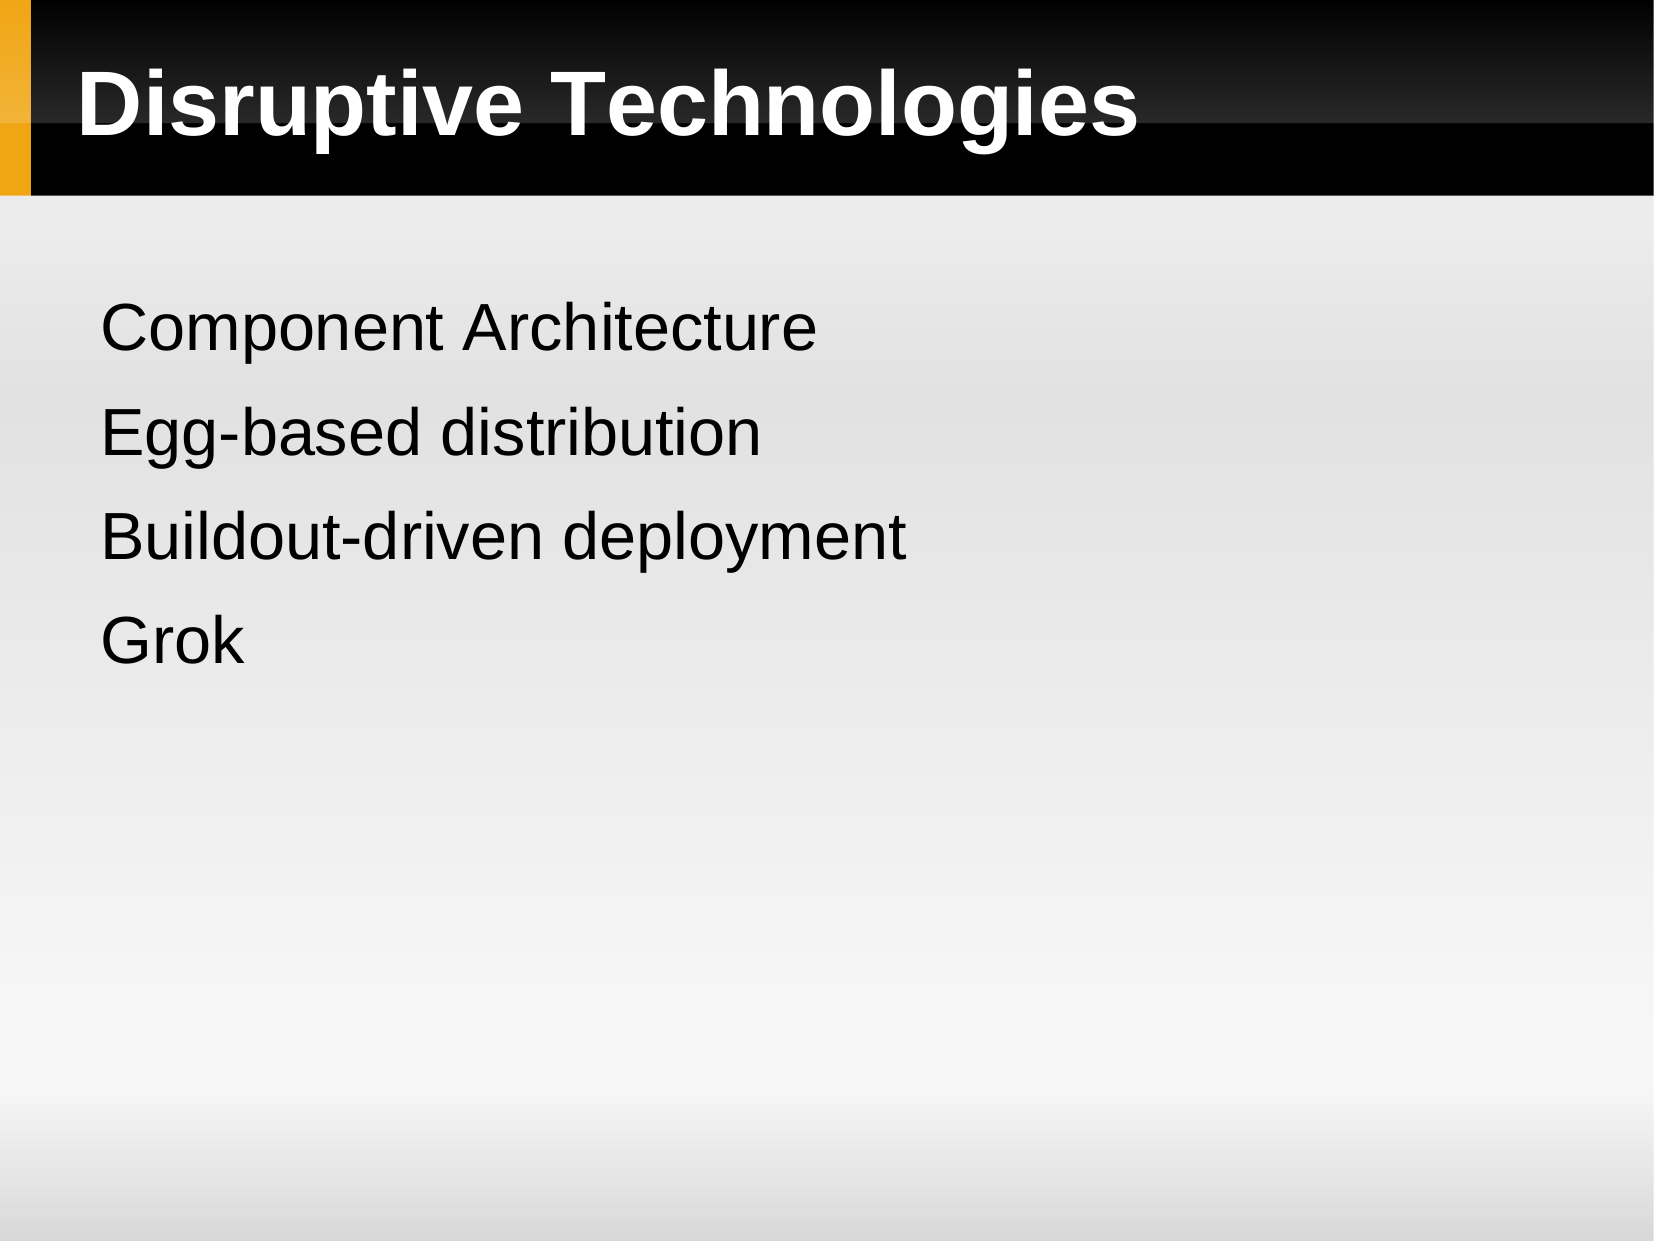

# Disruptive Technologies
Component Architecture
Egg-based distribution
Buildout-driven deployment
Grok